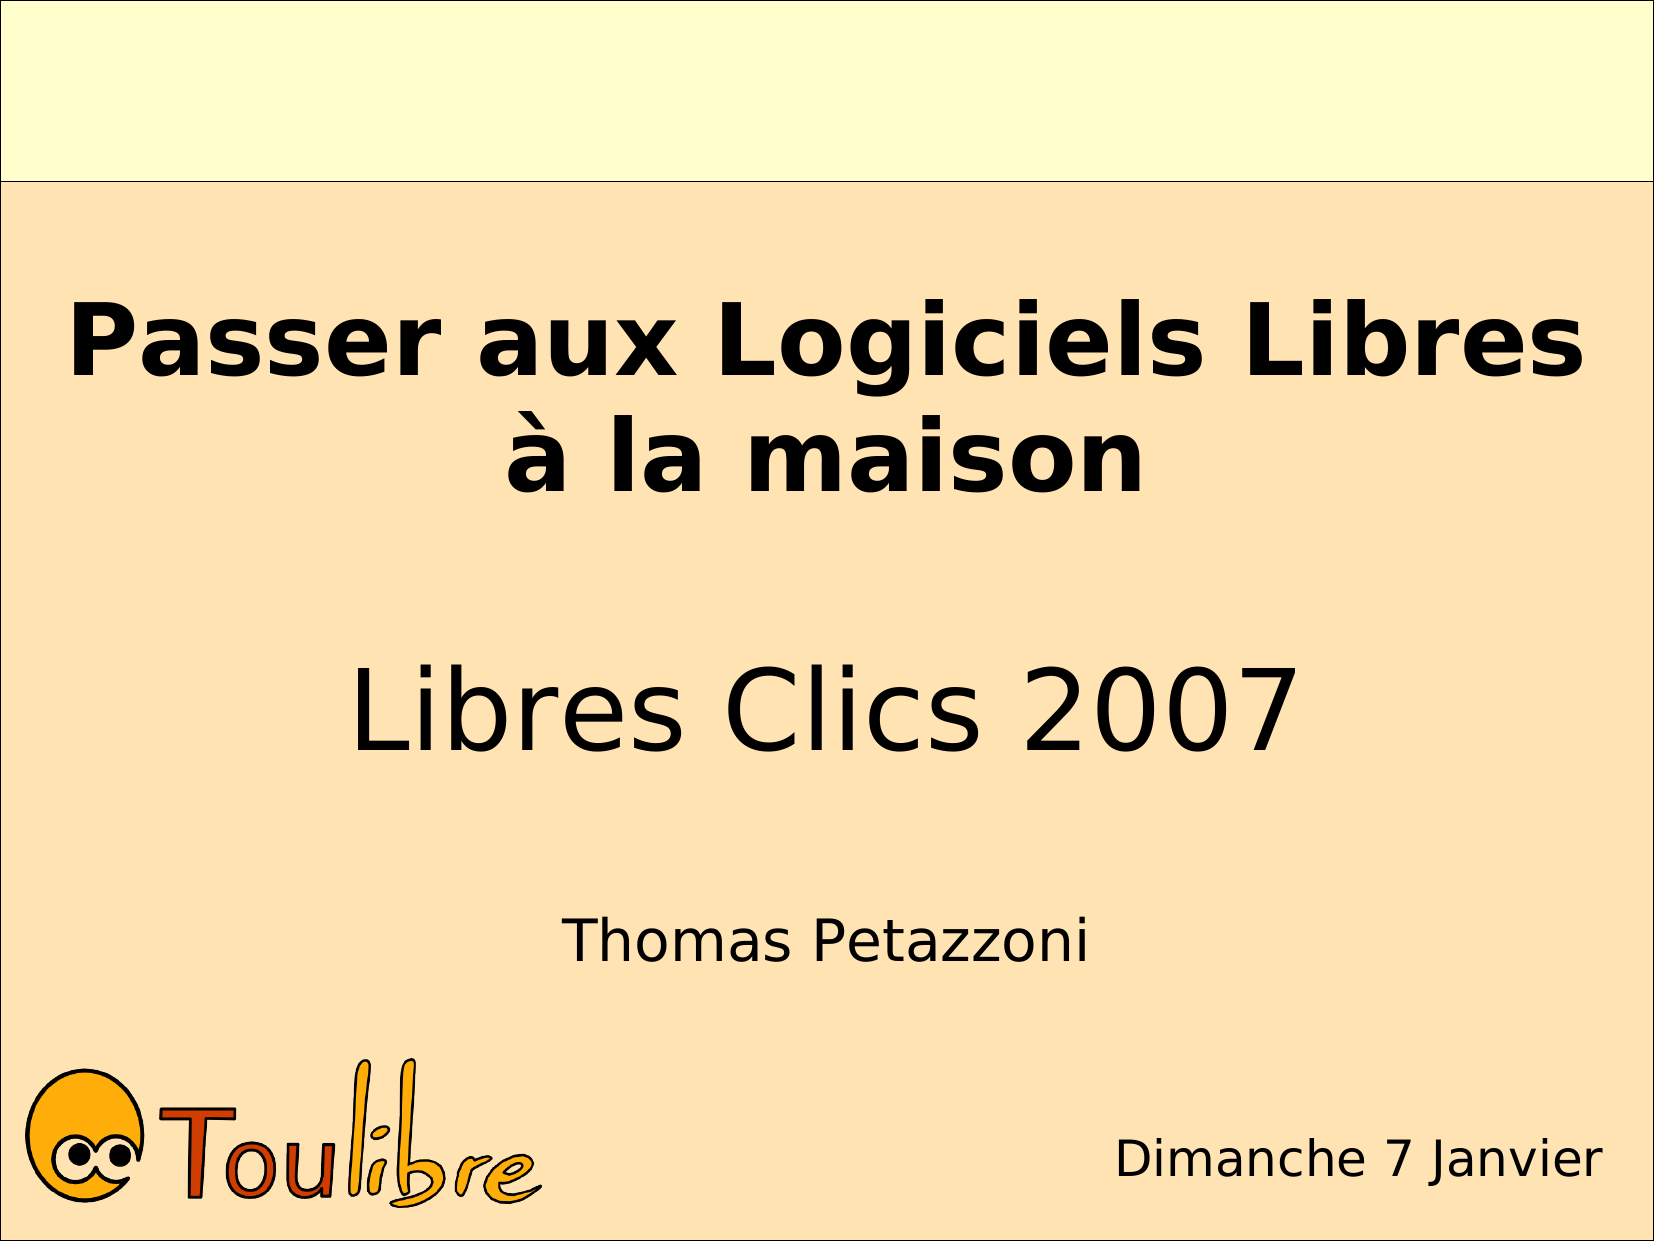

Passer aux Logiciels Libres
à la maison
Libres Clics 2007
Thomas Petazzoni
Dimanche 7 Janvier